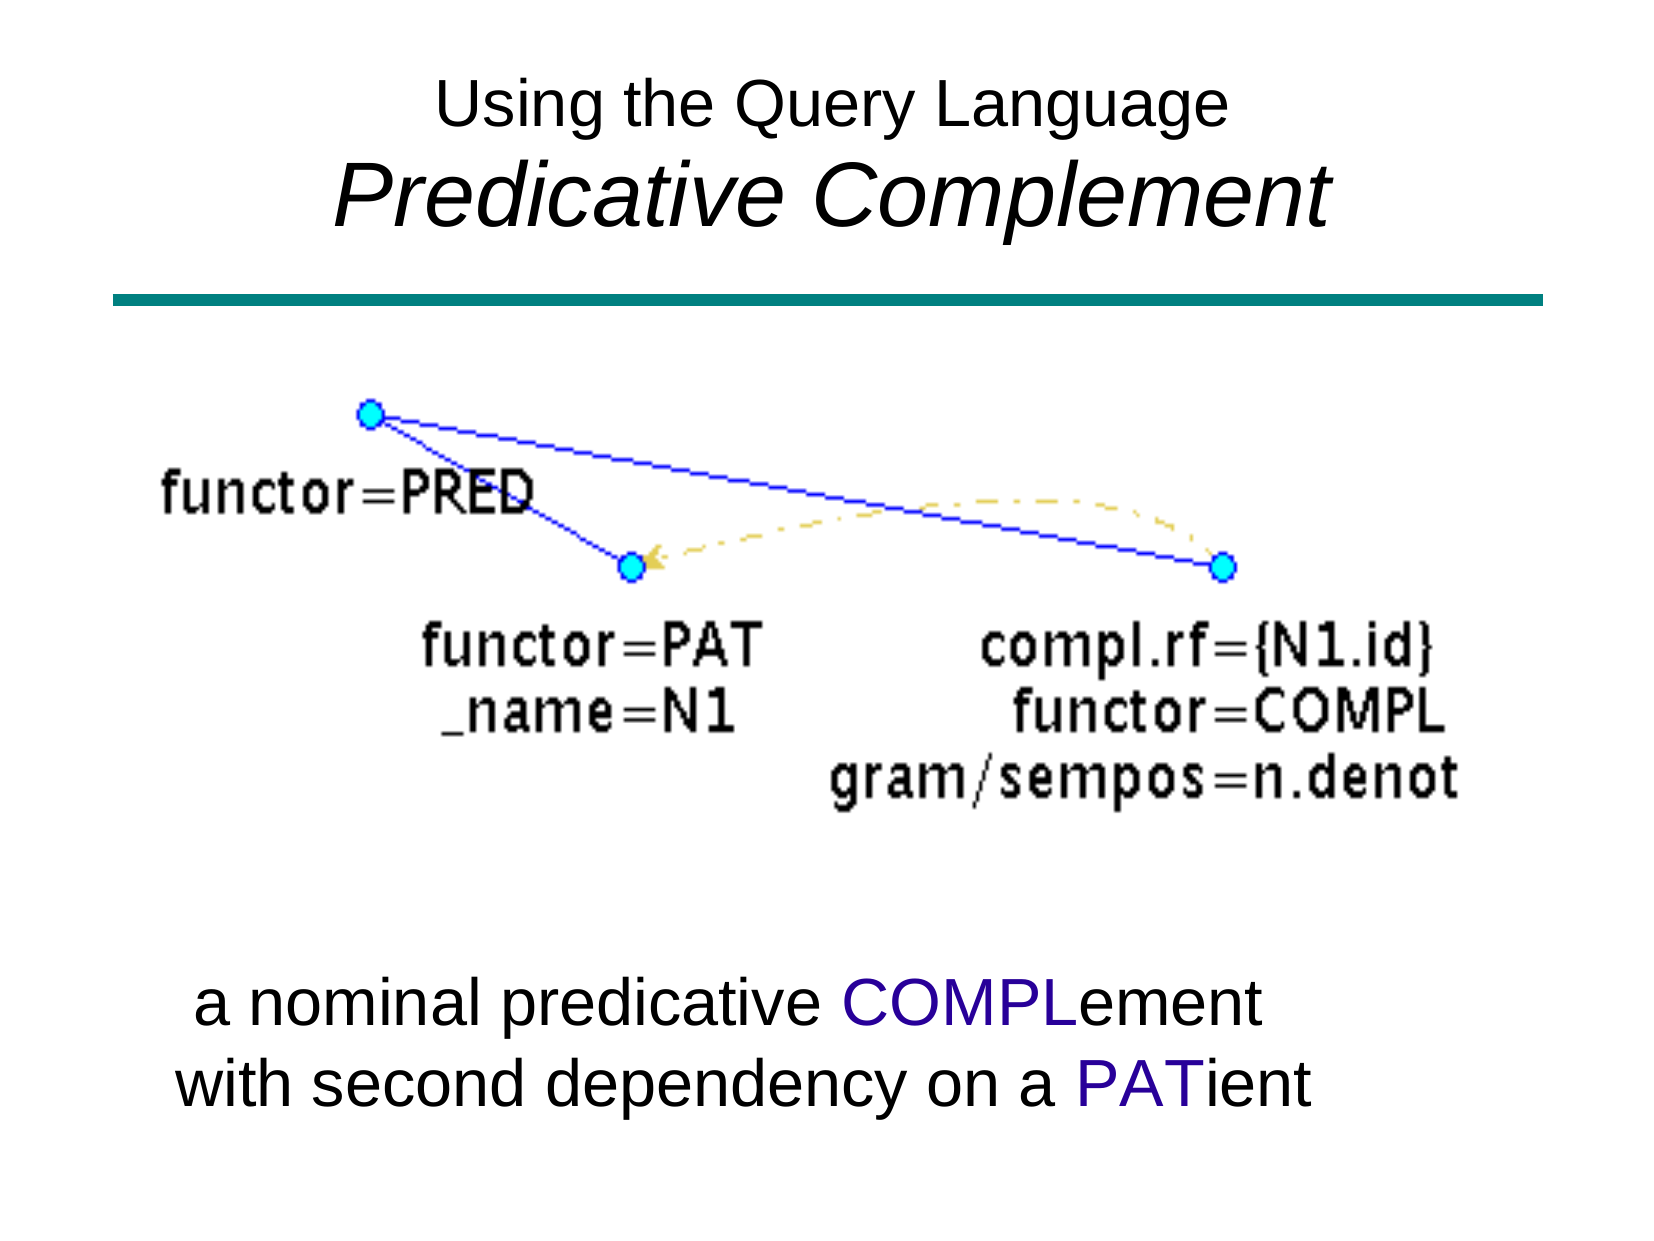

# Using the Query Language Predicative Complement
 a nominal predicative COMPLement
with second dependency on a PATient